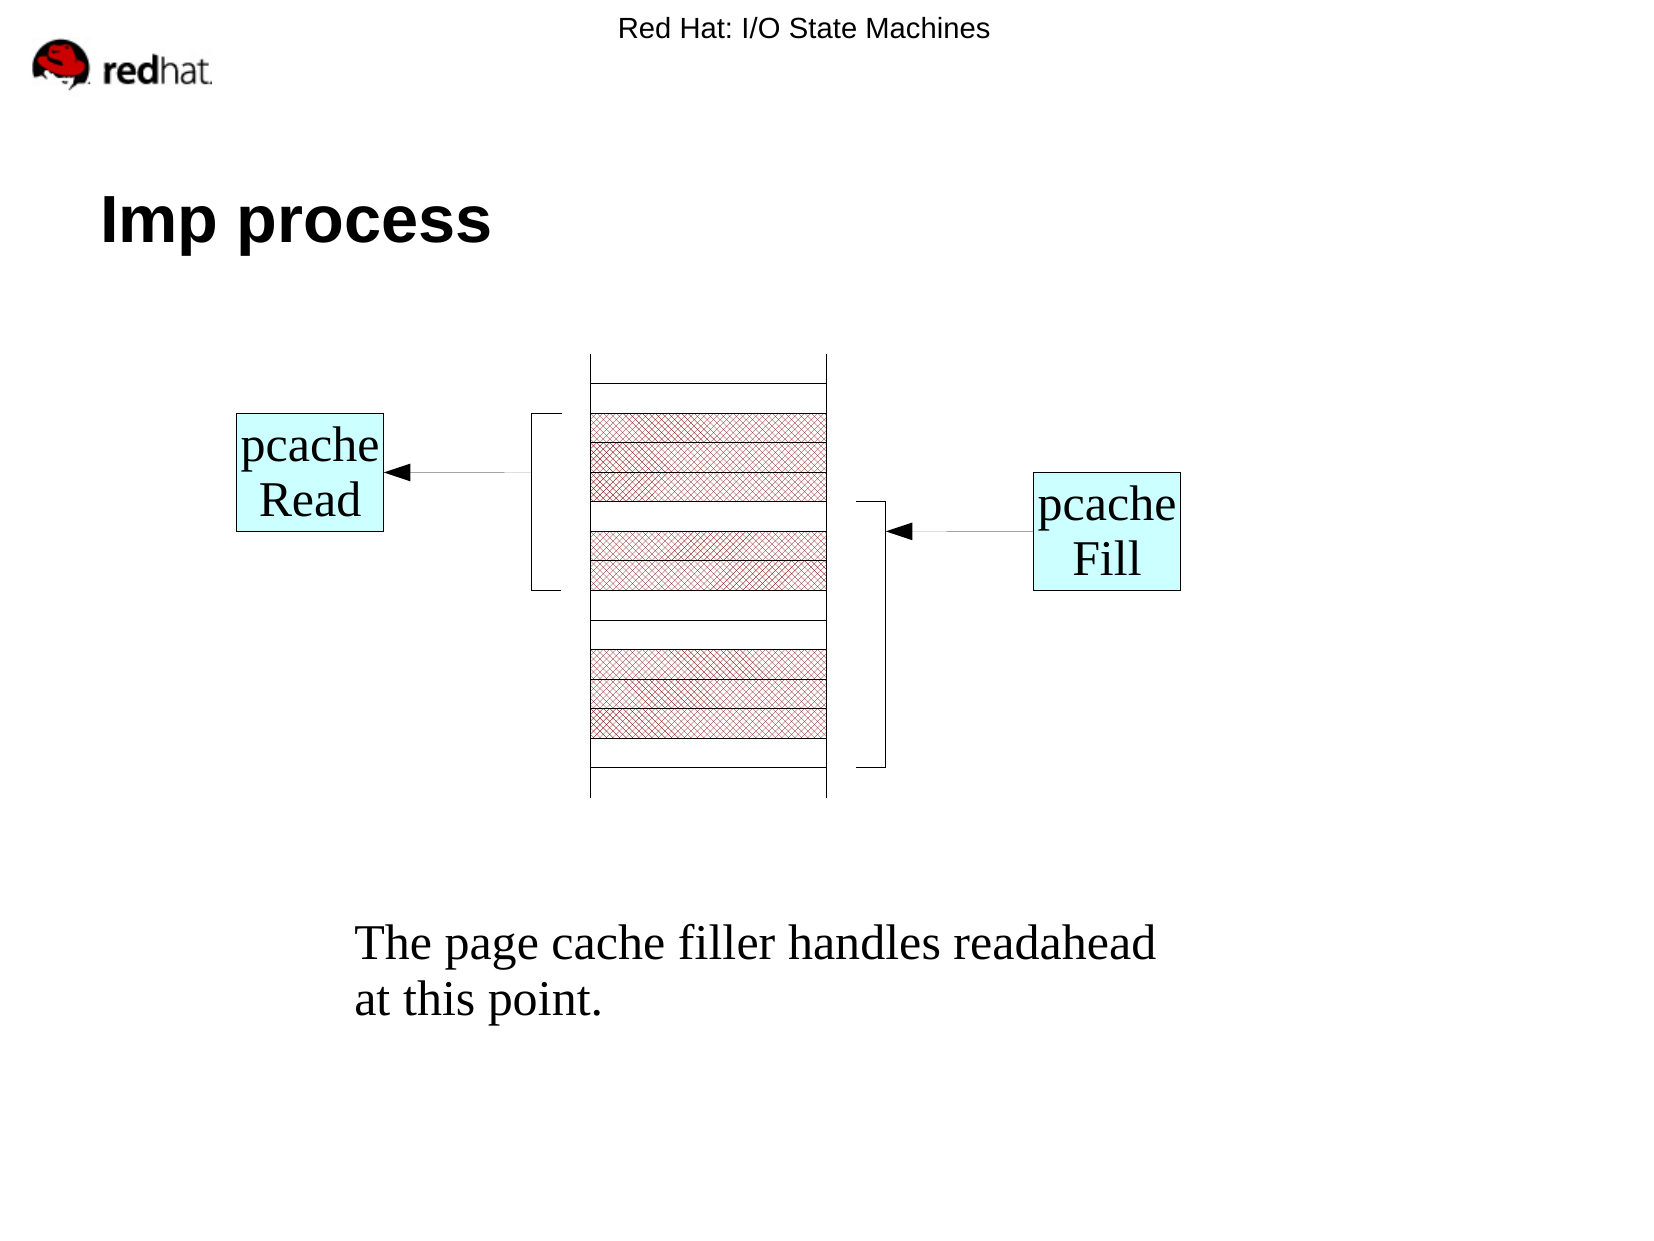

# Imp process
pcache
Read
pcache
Fill
The page cache filler handles readahead at this point.